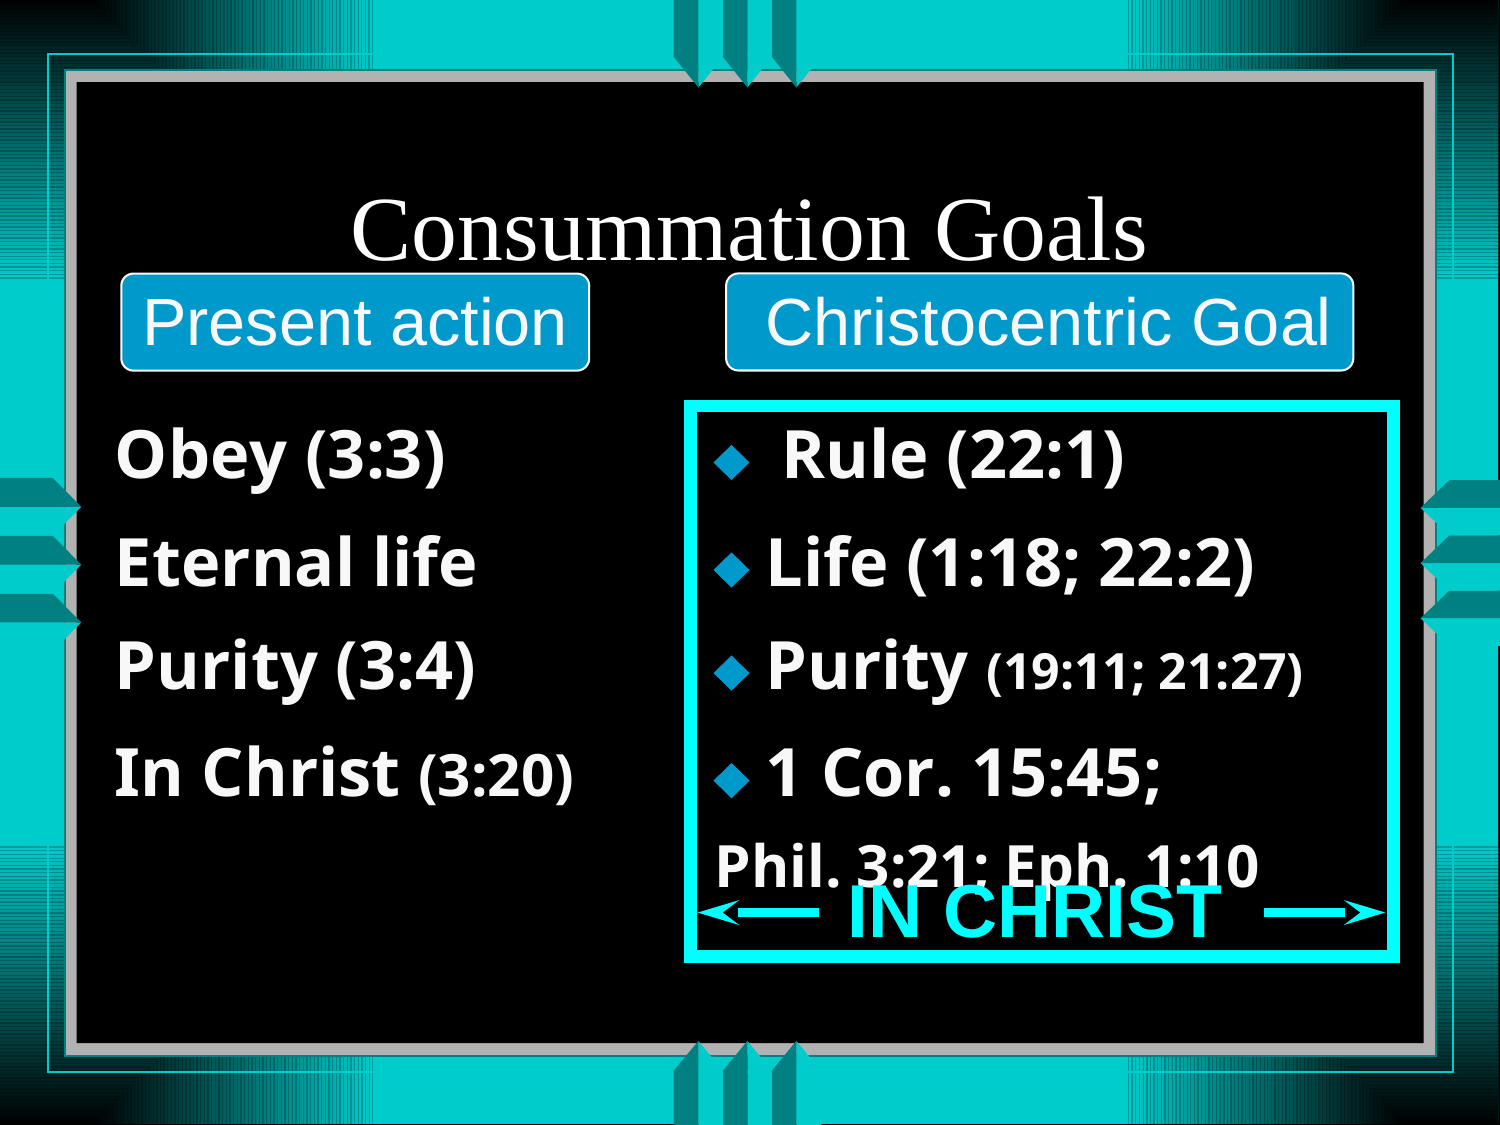

# Consummation Goals
 Christocentric Goal
Present action
Obey (3:3)		Rule (22:1)
Eternal life		 Life (1:18; 22:2)
Purity (3:4)		 Purity (19:11; 21:27)
In Christ (3:20)	 1 Cor. 15:45;
				Phil. 3:21; Eph. 1:10
IN CHRIST